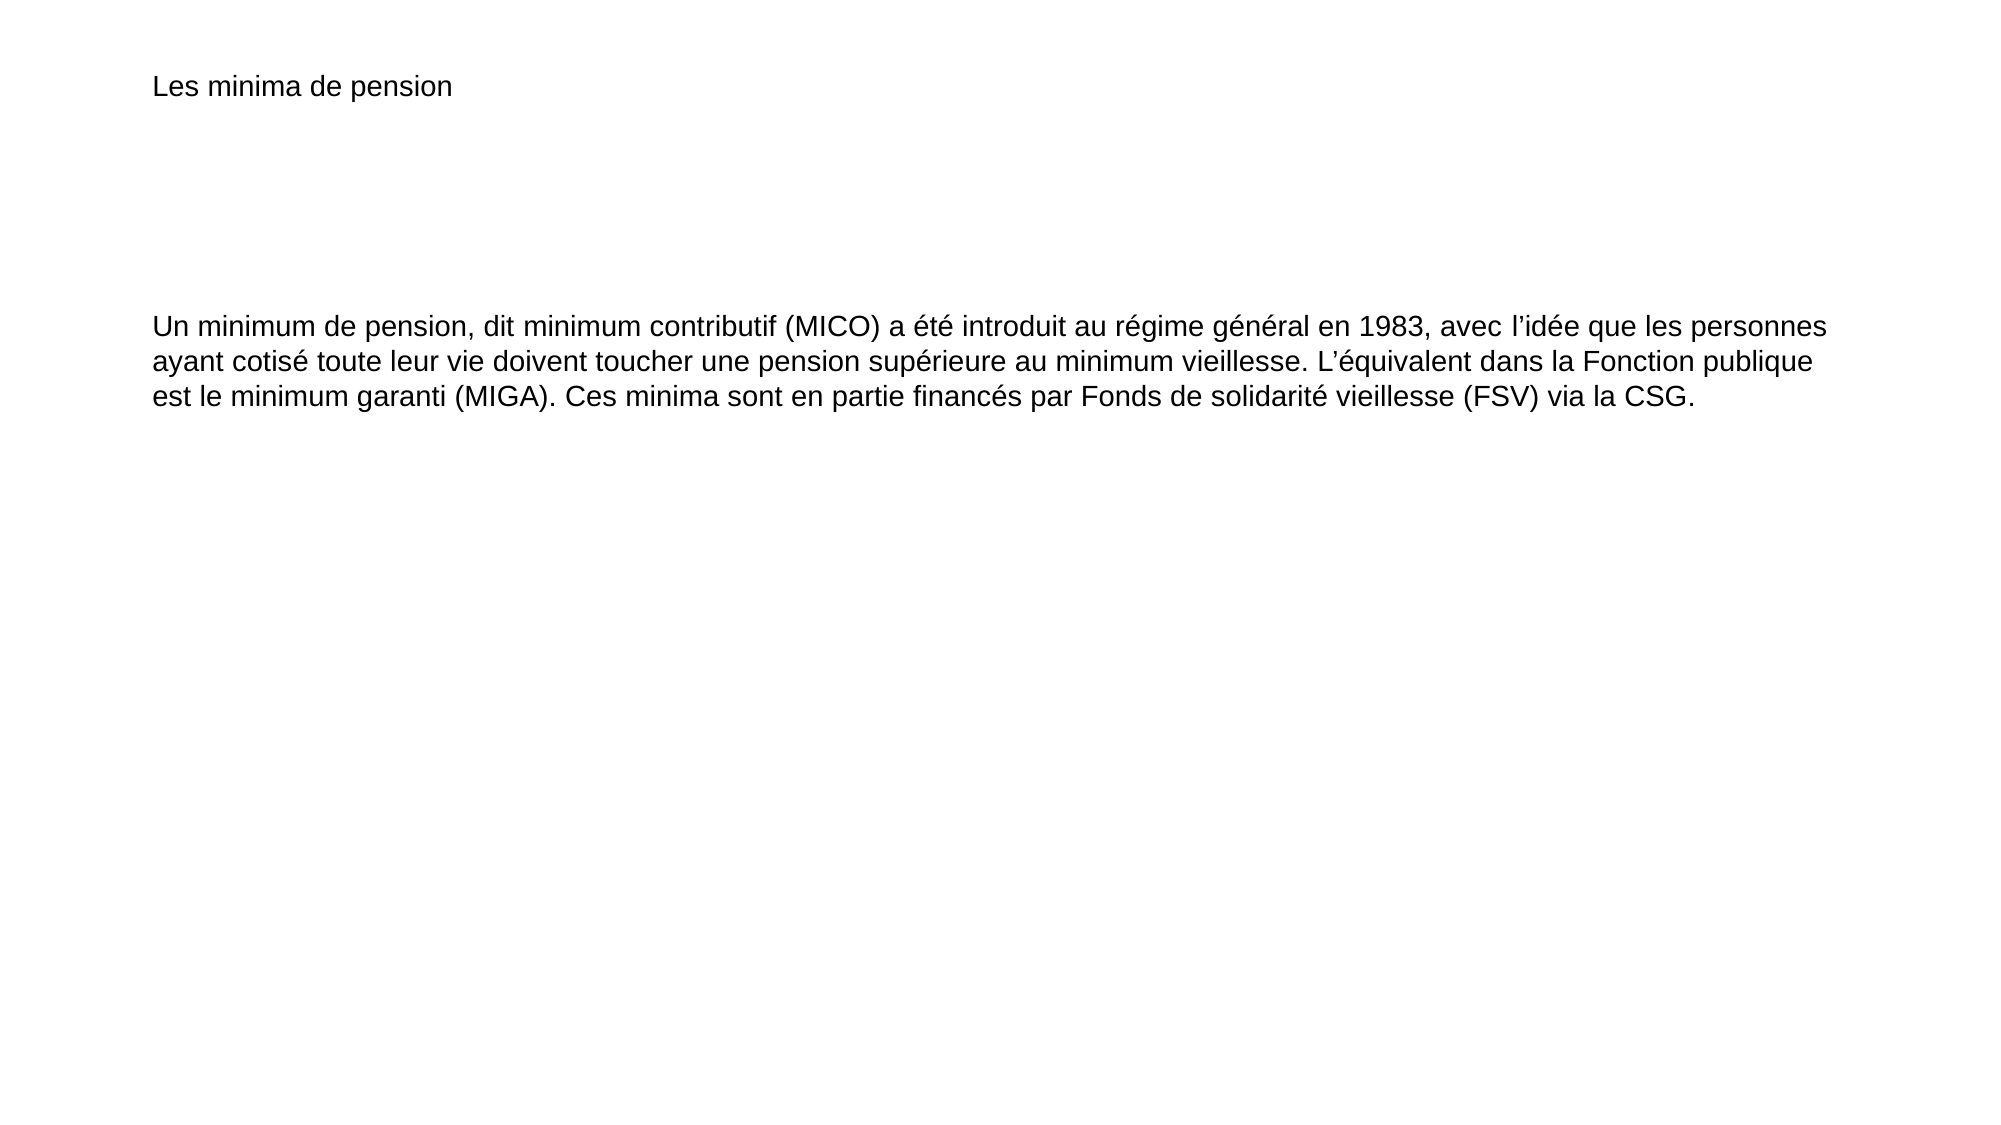

# Les minima de pension
Un minimum de pension, dit minimum contributif (MICO) a été introduit au régime général en 1983, avec l’idée que les personnes ayant cotisé toute leur vie doivent toucher une pension supérieure au minimum vieillesse. L’équivalent dans la Fonction publique est le minimum garanti (MIGA). Ces minima sont en partie financés par Fonds de solidarité vieillesse (FSV) via la CSG.